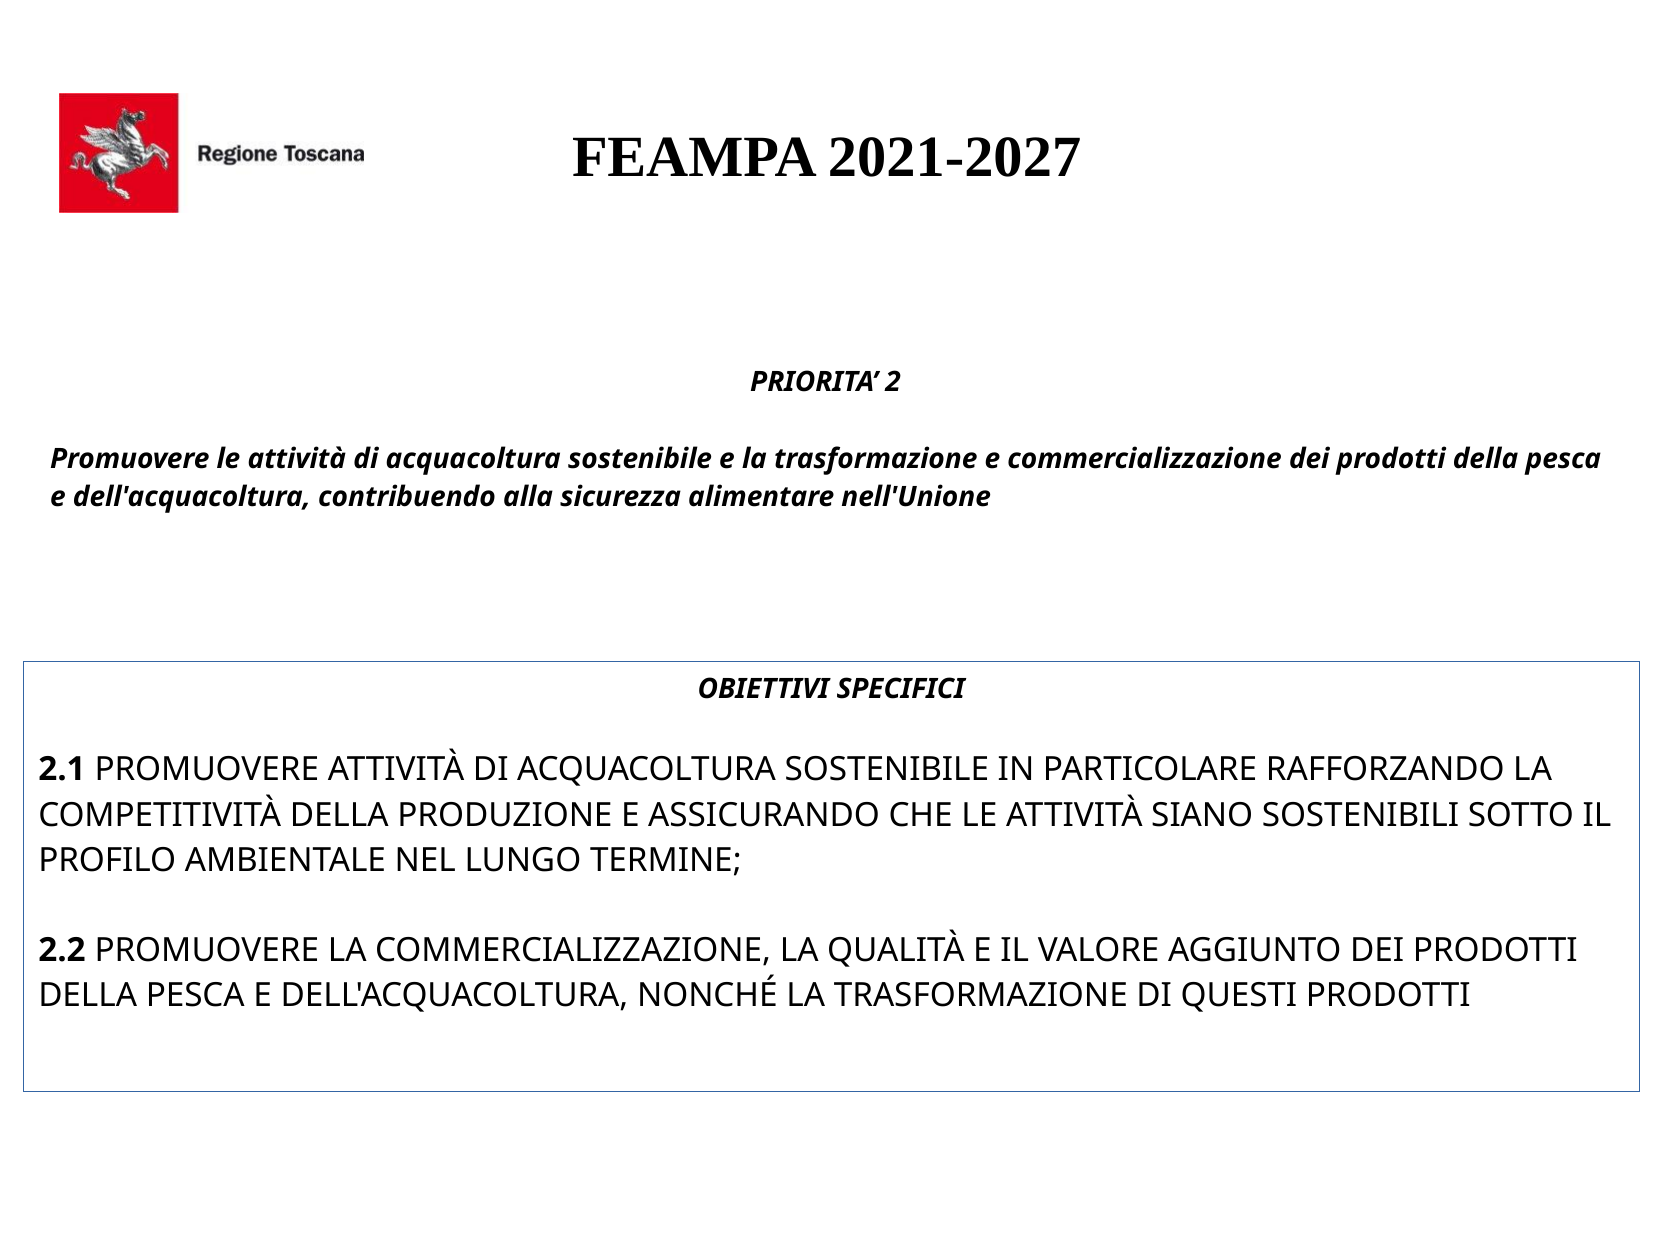

# FEAMPA 2021-2027
PRIORITA’ 2
Promuovere le attività di acquacoltura sostenibile e la trasformazione e commercializzazione dei prodotti della pesca e dell'acquacoltura, contribuendo alla sicurezza alimentare nell'Unione
OBIETTIVI SPECIFICI
2.1 PROMUOVERE ATTIVITÀ DI ACQUACOLTURA SOSTENIBILE IN PARTICOLARE RAFFORZANDO LA COMPETITIVITÀ DELLA PRODUZIONE E ASSICURANDO CHE LE ATTIVITÀ SIANO SOSTENIBILI SOTTO IL PROFILO AMBIENTALE NEL LUNGO TERMINE;
2.2 PROMUOVERE LA COMMERCIALIZZAZIONE, LA QUALITÀ E IL VALORE AGGIUNTO DEI PRODOTTI DELLA PESCA E DELL'ACQUACOLTURA, NONCHÉ LA TRASFORMAZIONE DI QUESTI PRODOTTI